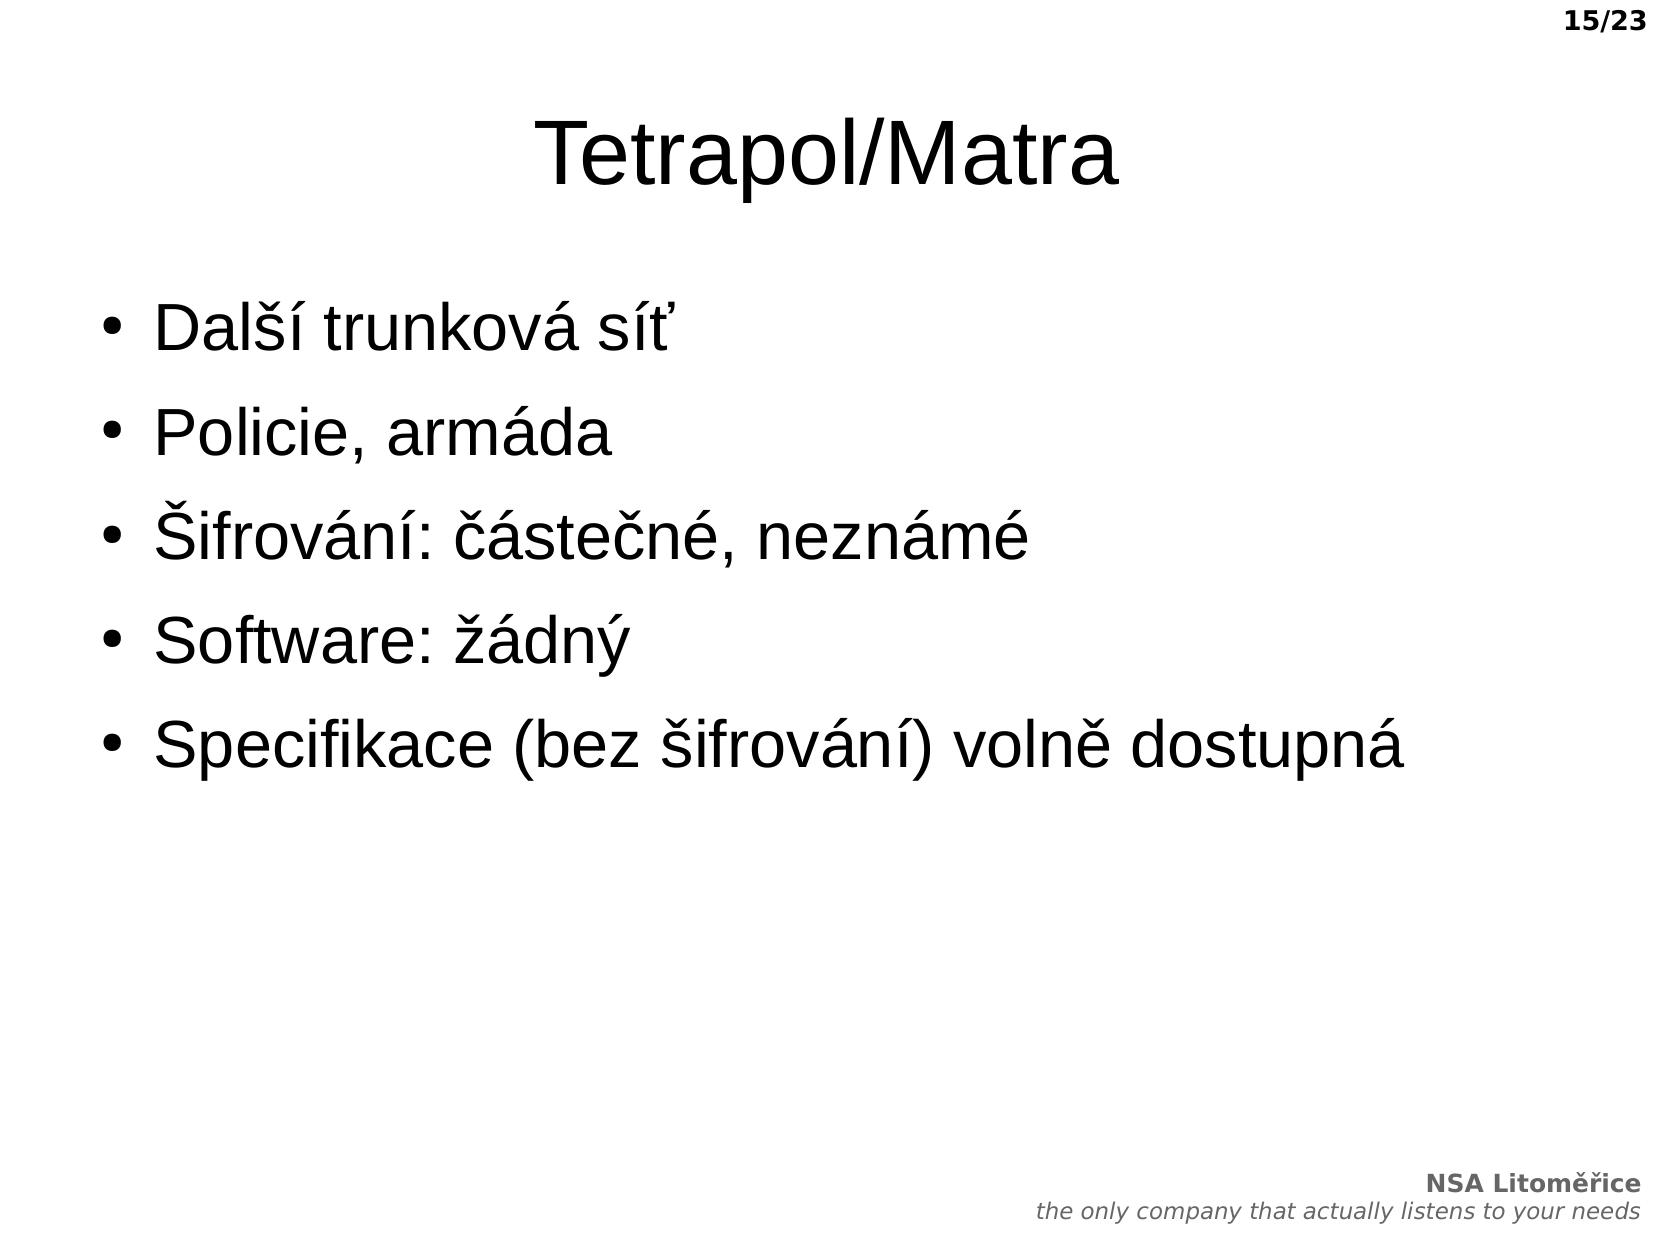

aaa
# Tetrapol/Matra
Další trunková síť
Policie, armáda
Šifrování: částečné, neznámé
Software: žádný
Specifikace (bez šifrování) volně dostupná
15